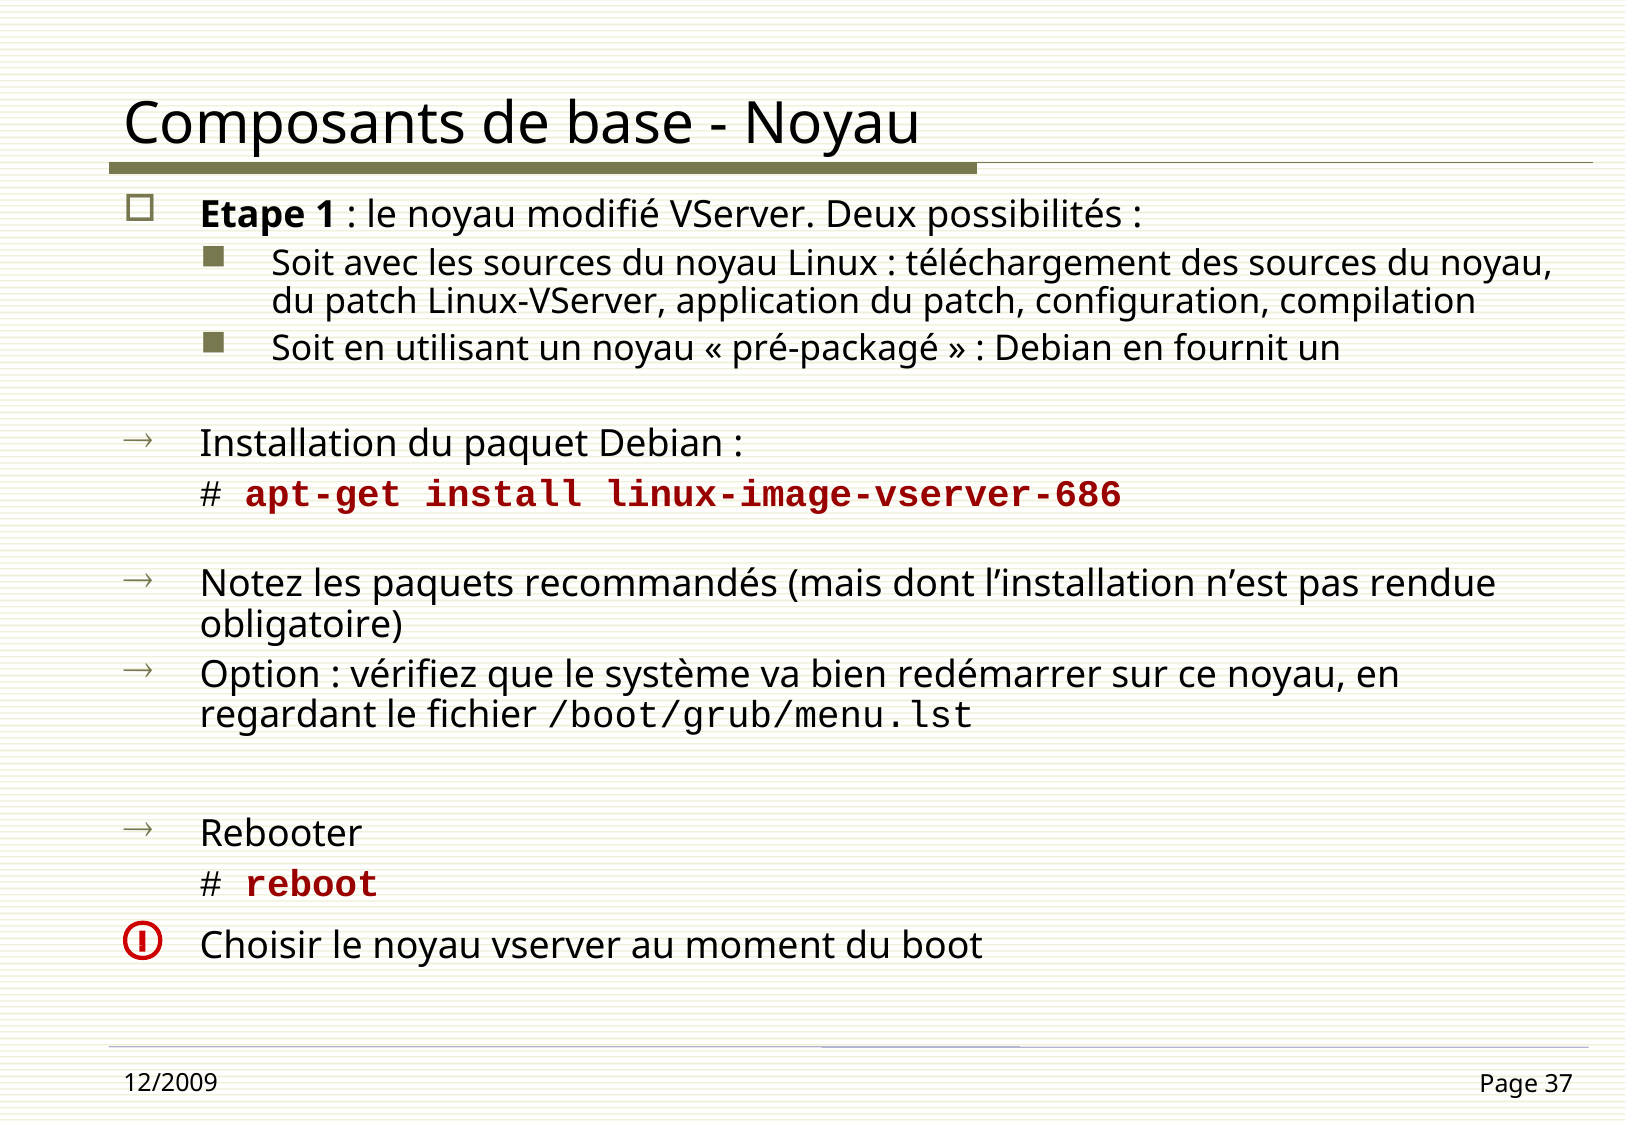

# Composants de base - Noyau
Etape 1 : le noyau modifié VServer. Deux possibilités :
Soit avec les sources du noyau Linux : téléchargement des sources du noyau, du patch Linux-VServer, application du patch, configuration, compilation
Soit en utilisant un noyau « pré-packagé » : Debian en fournit un
Installation du paquet Debian :
	# apt-get install linux-image-vserver-686
Notez les paquets recommandés (mais dont l’installation n’est pas rendue obligatoire)‏
Option : vérifiez que le système va bien redémarrer sur ce noyau, en regardant le fichier /boot/grub/menu.lst
Rebooter
	# reboot
 	Choisir le noyau vserver au moment du boot
37